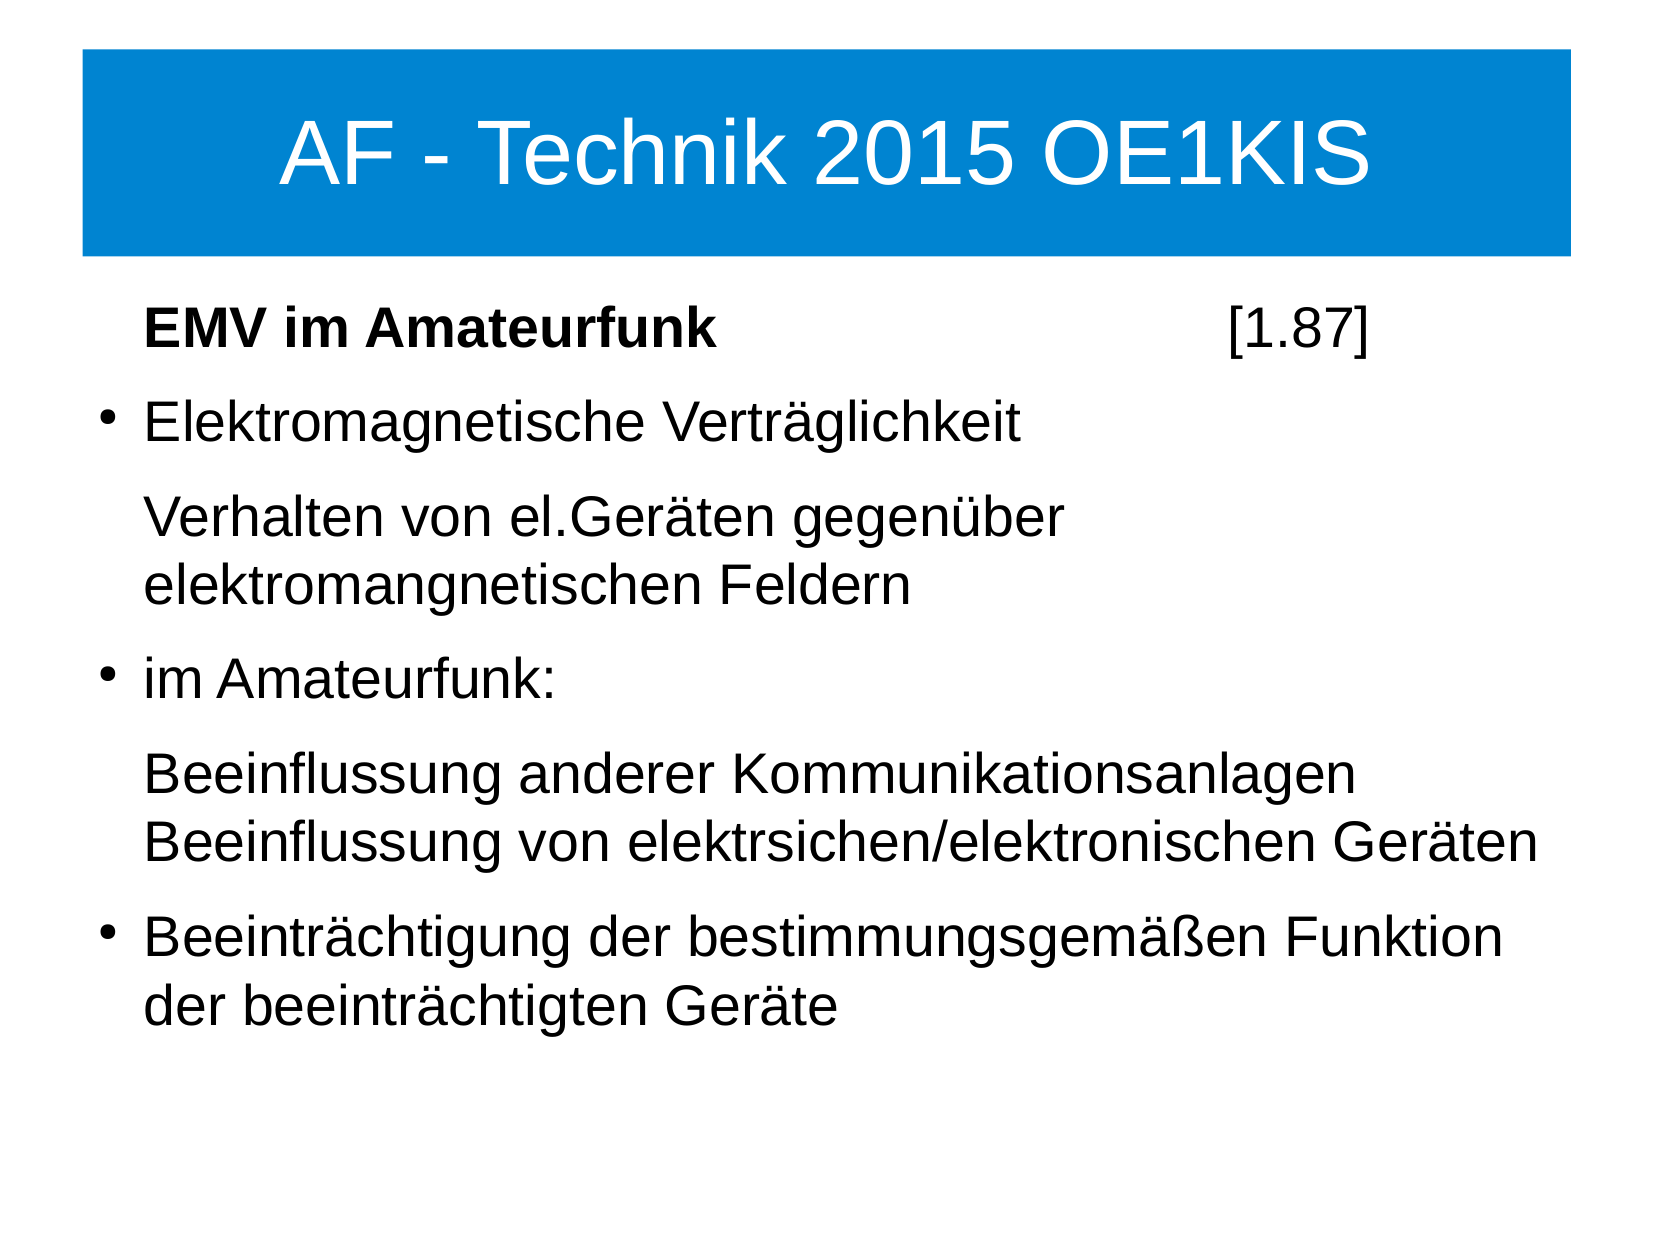

# AF - Technik 2015 OE1KIS
EMV im Amateurfunk [1.87]
Elektromagnetische Verträglichkeit
Verhalten von el.Geräten gegenüber elektromangnetischen Feldern
im Amateurfunk:
Beeinflussung anderer Kommunikationsanlagen
Beeinflussung von elektrsichen/elektronischen Geräten
Beeinträchtigung der bestimmungsgemäßen Funktion
der beeinträchtigten Geräte